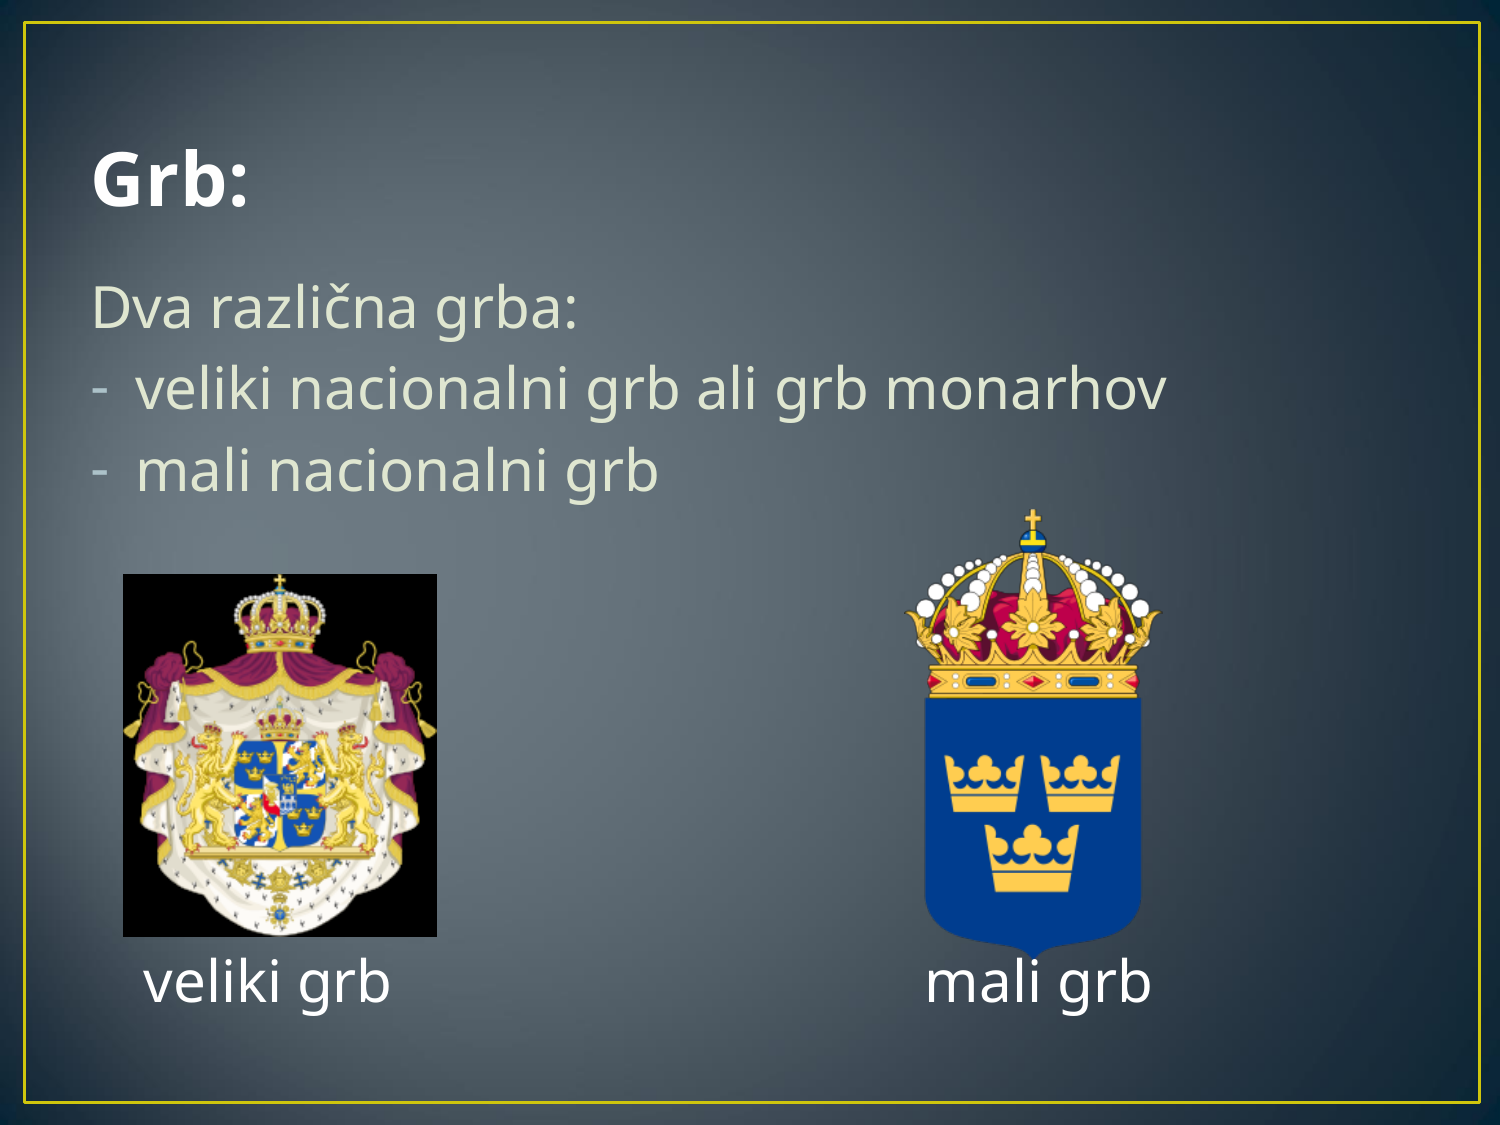

# Grb:
Dva različna grba:
veliki nacionalni grb ali grb monarhov
mali nacionalni grb
veliki grb mali grb